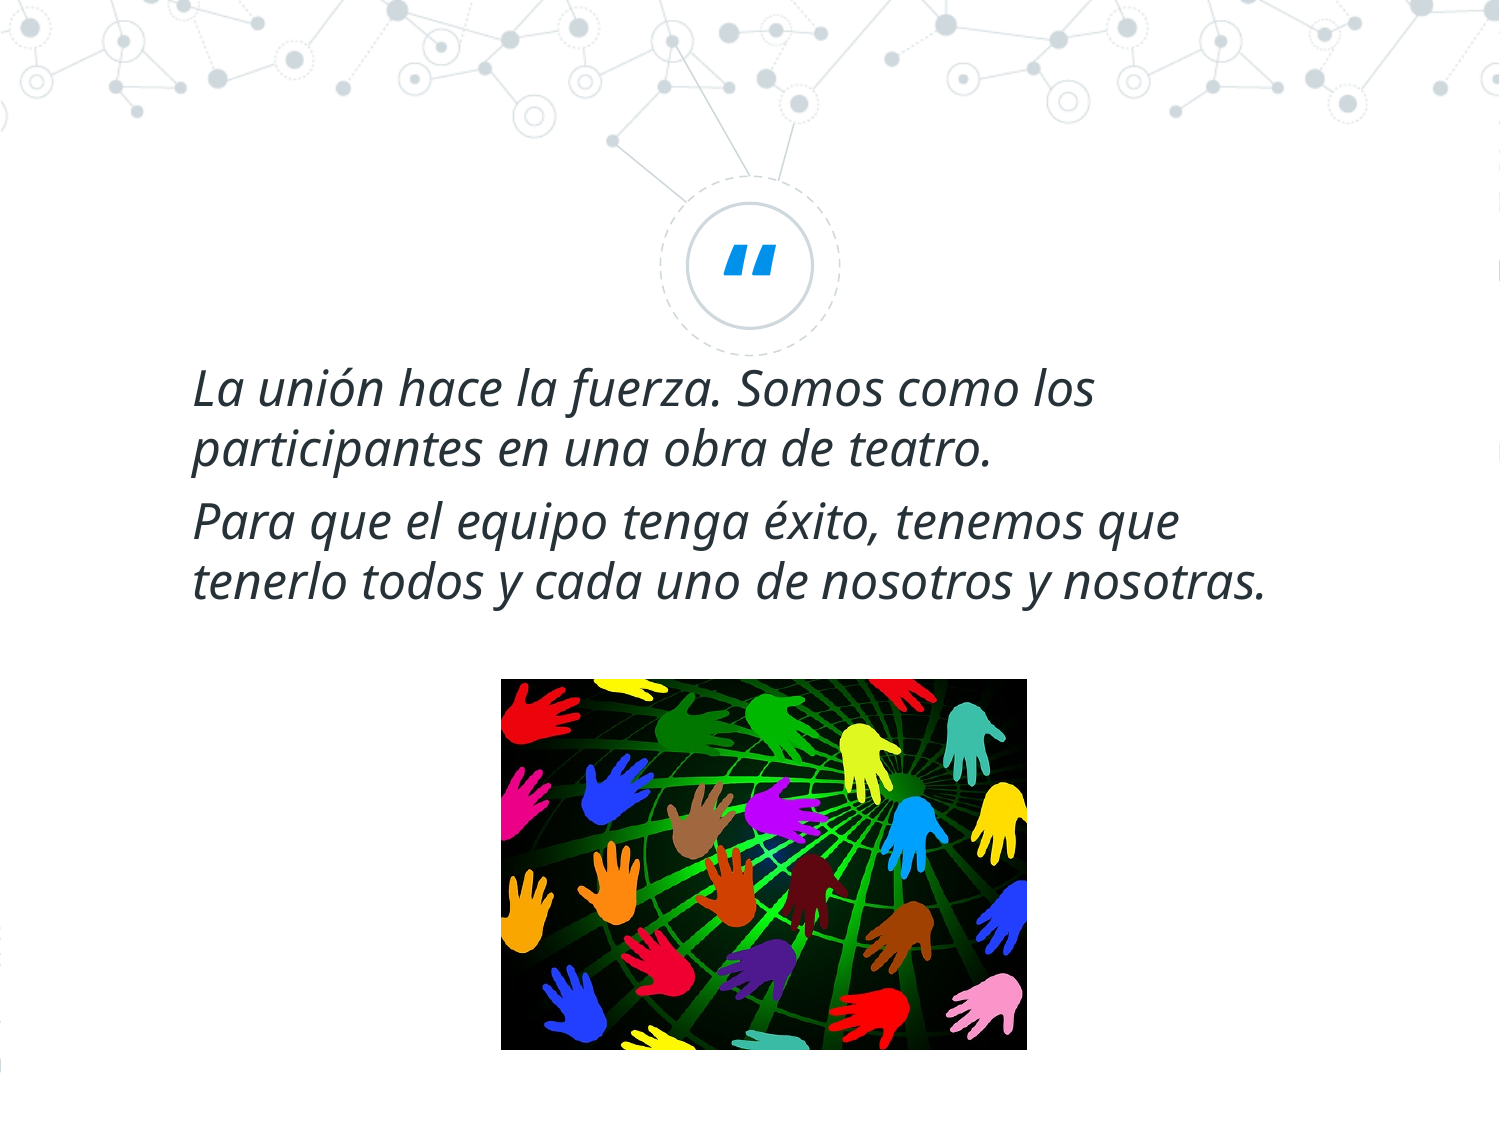

# La unión hace la fuerza. Somos como los participantes en una obra de teatro.
Para que el equipo tenga éxito, tenemos que tenerlo todos y cada uno de nosotros y nosotras.